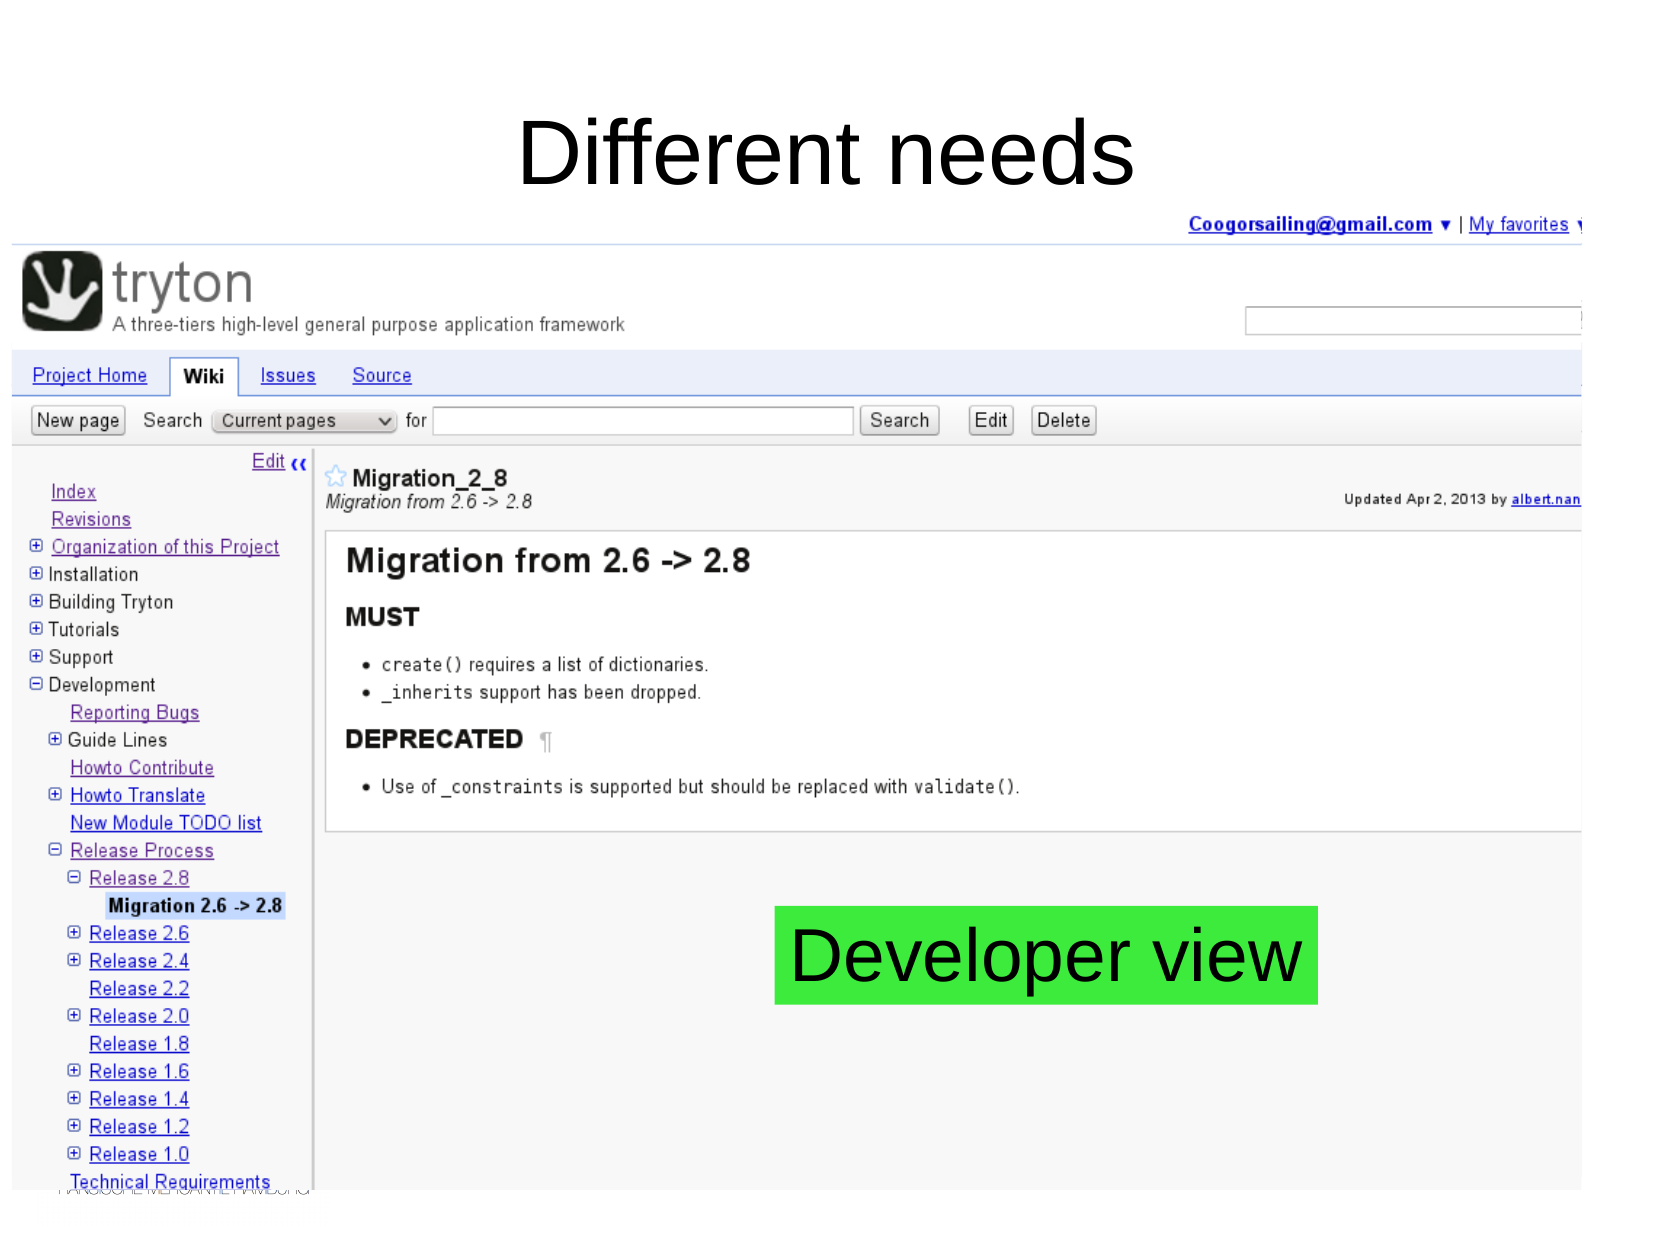

# Different needs
Developer view
User view
(c) 2013 Dr. Axel Braun
8